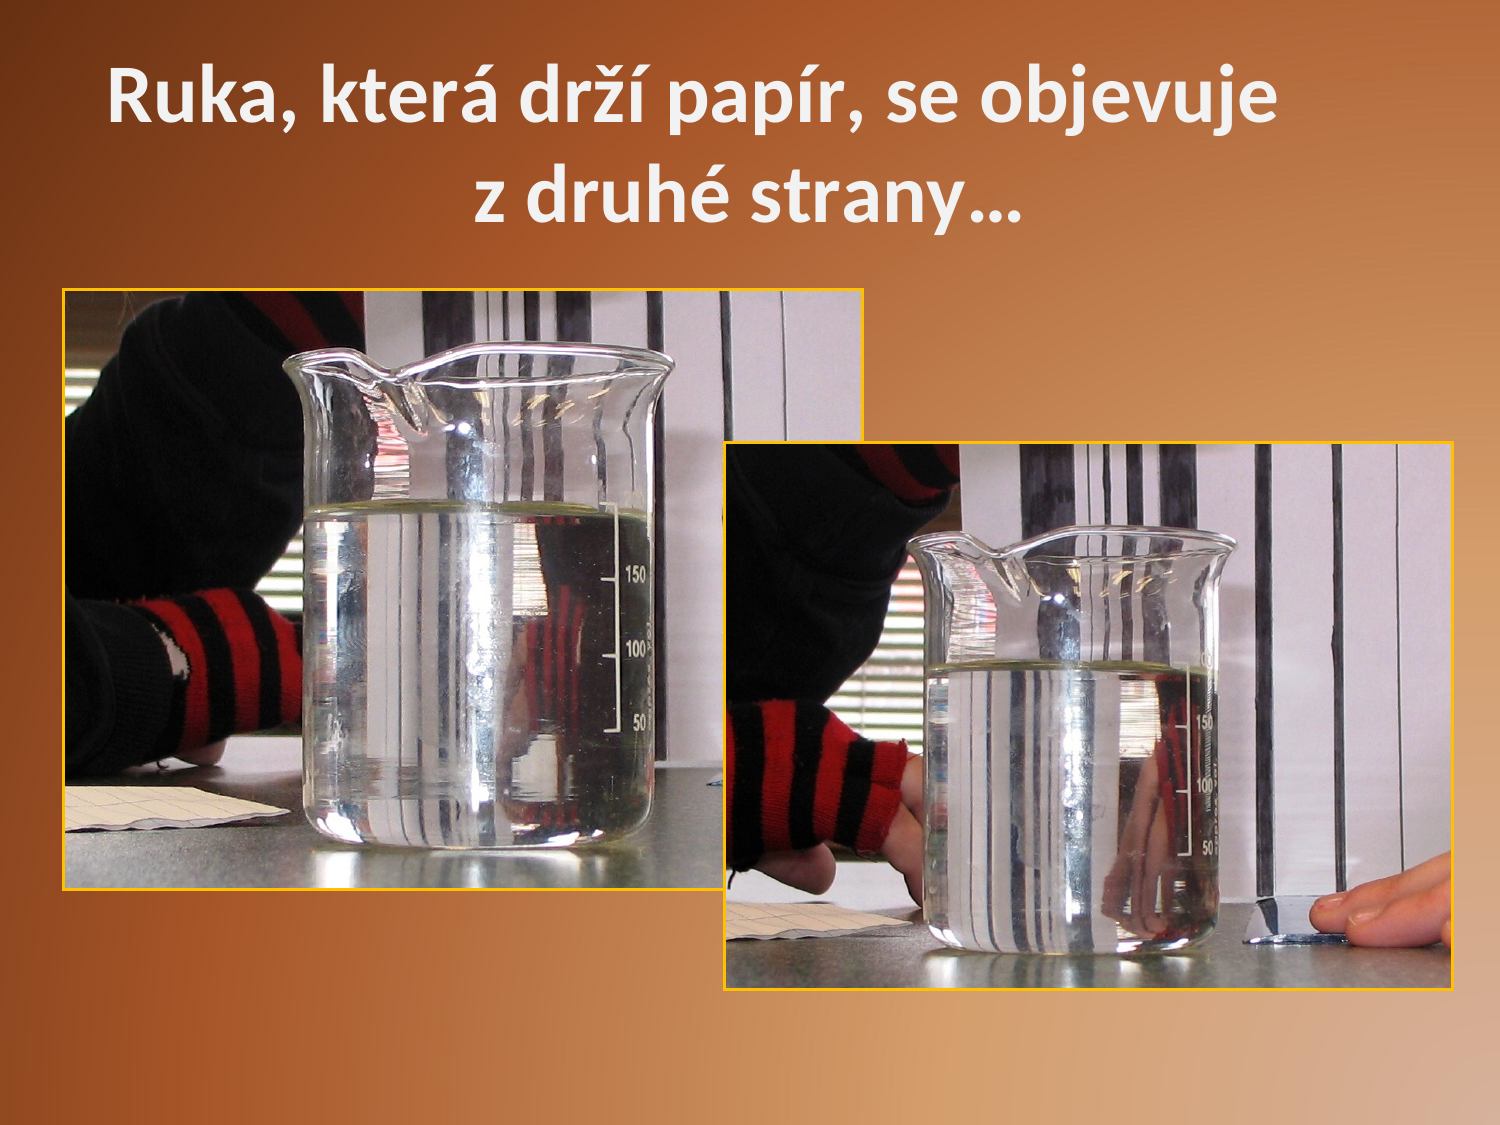

# Ruka, která drží papír, se objevuje z druhé strany…